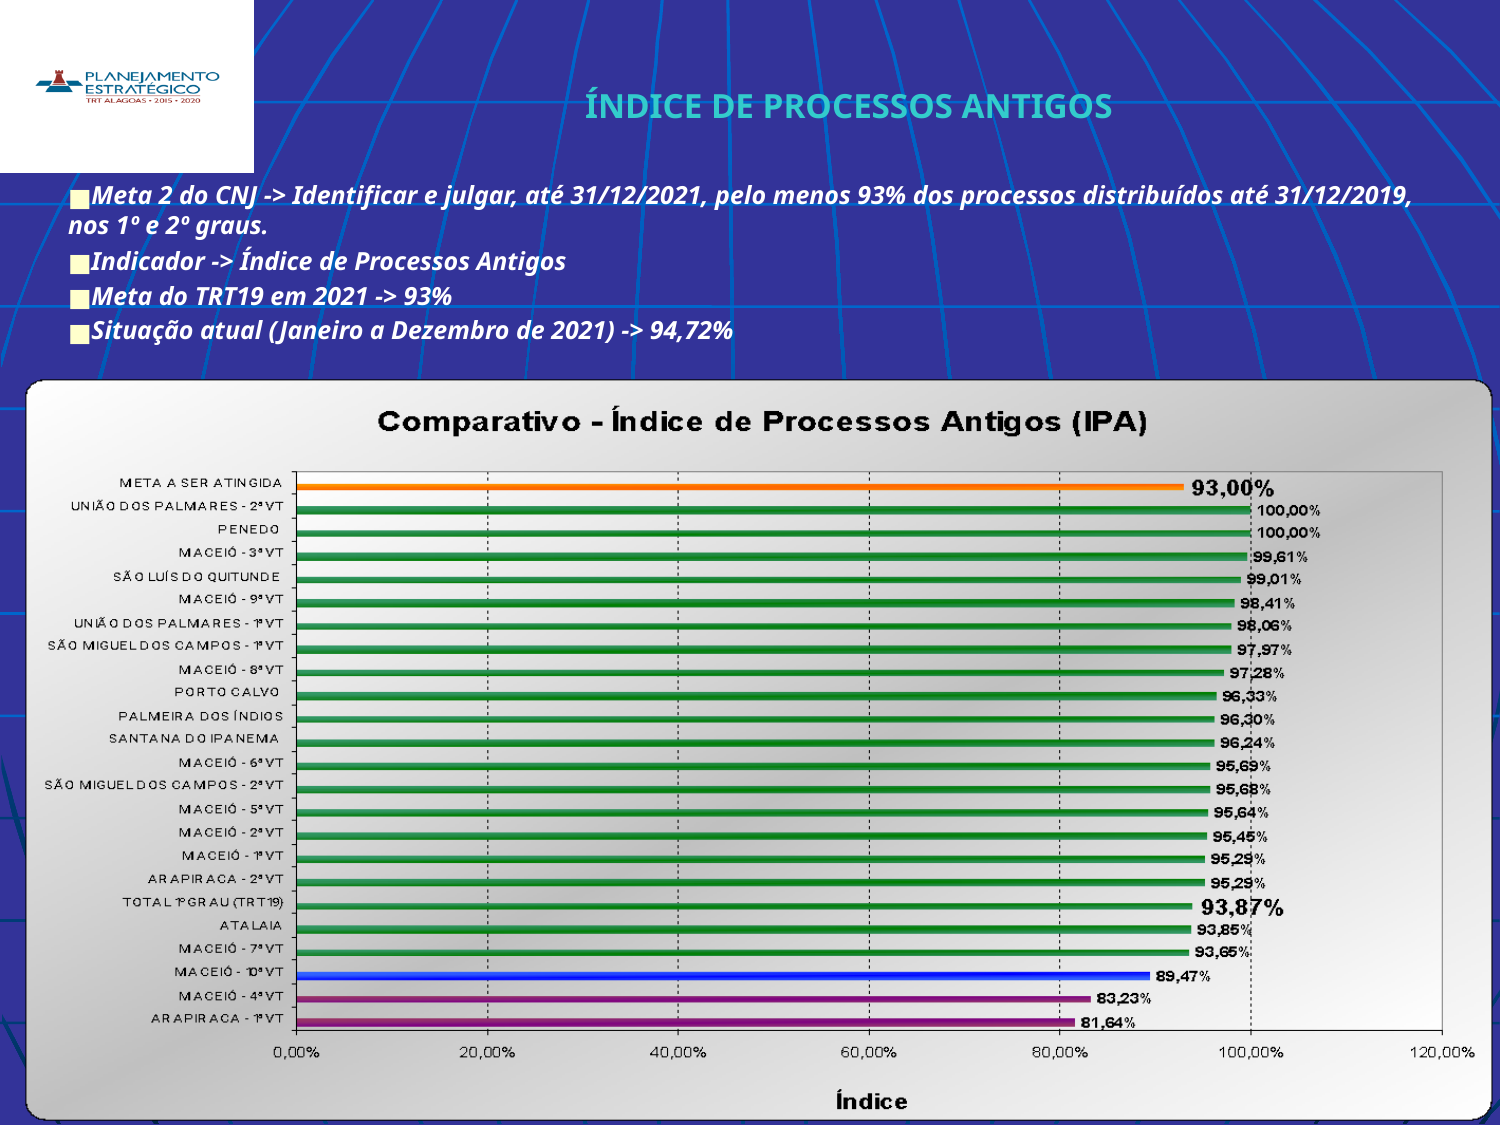

ÍNDICE DE PROCESSOS ANTIGOS
Meta 2 do CNJ -> Identificar e julgar, até 31/12/2021, pelo menos 93% dos processos distribuídos até 31/12/2019, nos 1º e 2º graus.
Indicador -> Índice de Processos Antigos
Meta do TRT19 em 2021 -> 93%
Situação atual (Janeiro a Dezembro de 2021) -> 94,72%